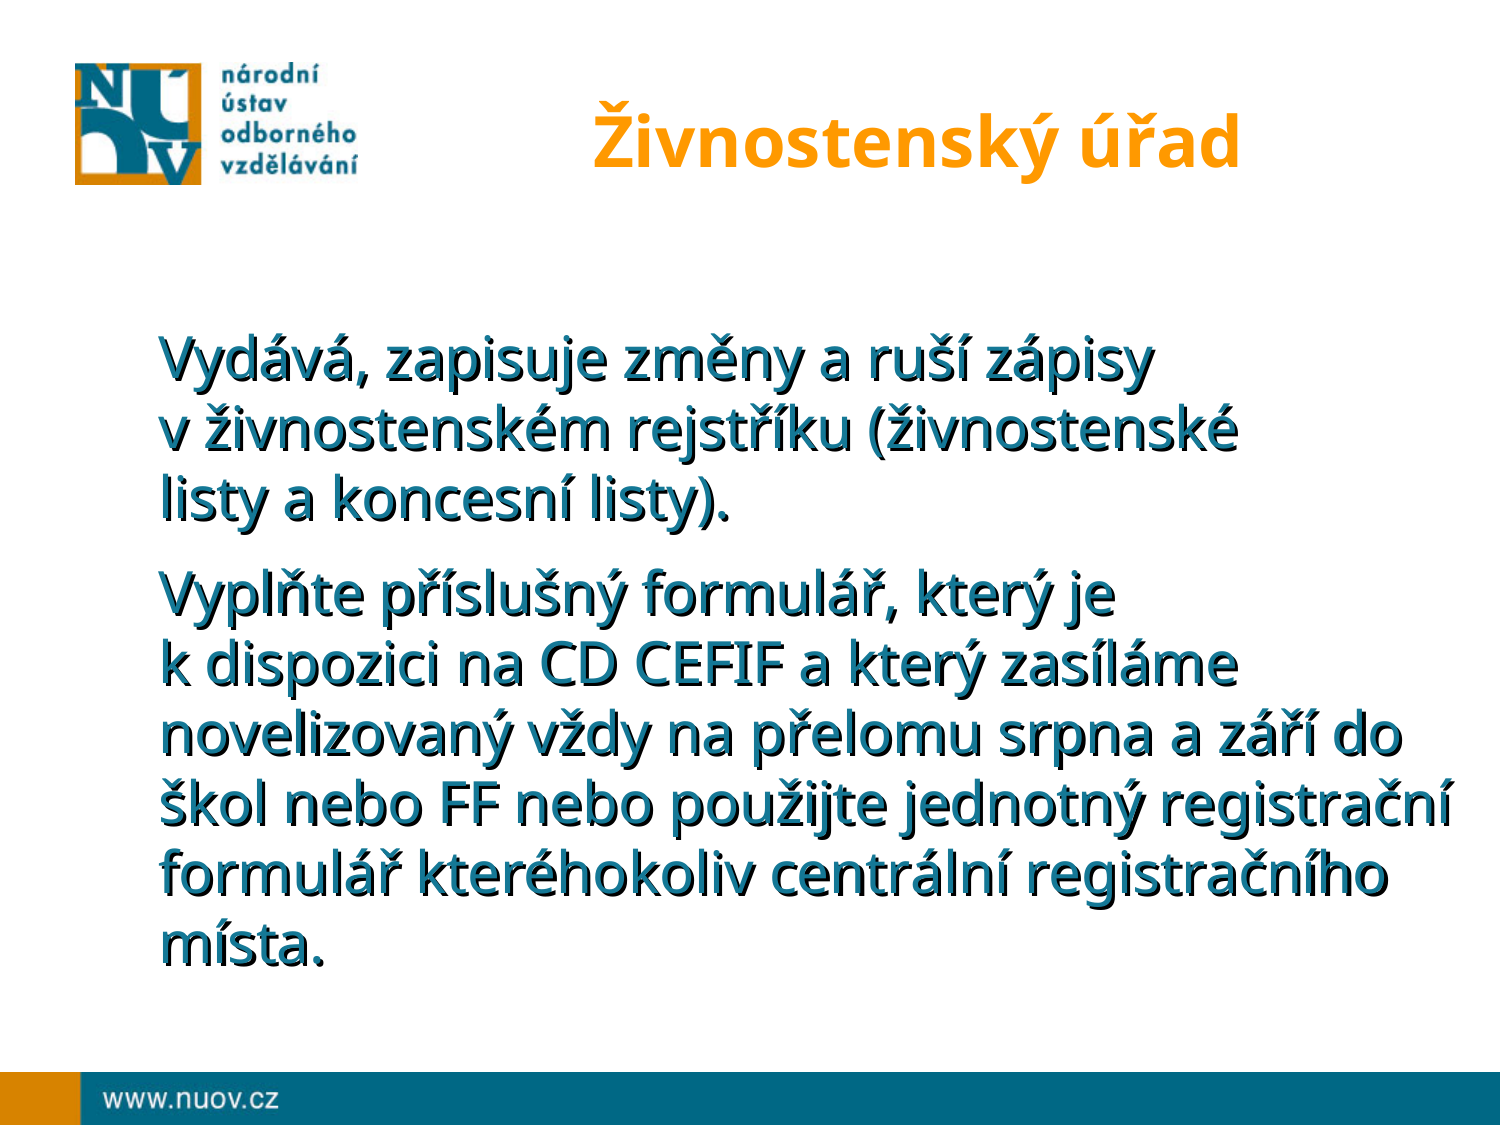

# Živnostenský úřad
	Vydává, zapisuje změny a ruší zápisy
	v živnostenském rejstříku (živnostenské
	listy a koncesní listy).
	Vyplňte příslušný formulář, který je
k dispozici na CD CEFIF a který zasíláme novelizovaný vždy na přelomu srpna a září do škol nebo FF nebo použijte jednotný registrační formulář kteréhokoliv centrální registračního místa.